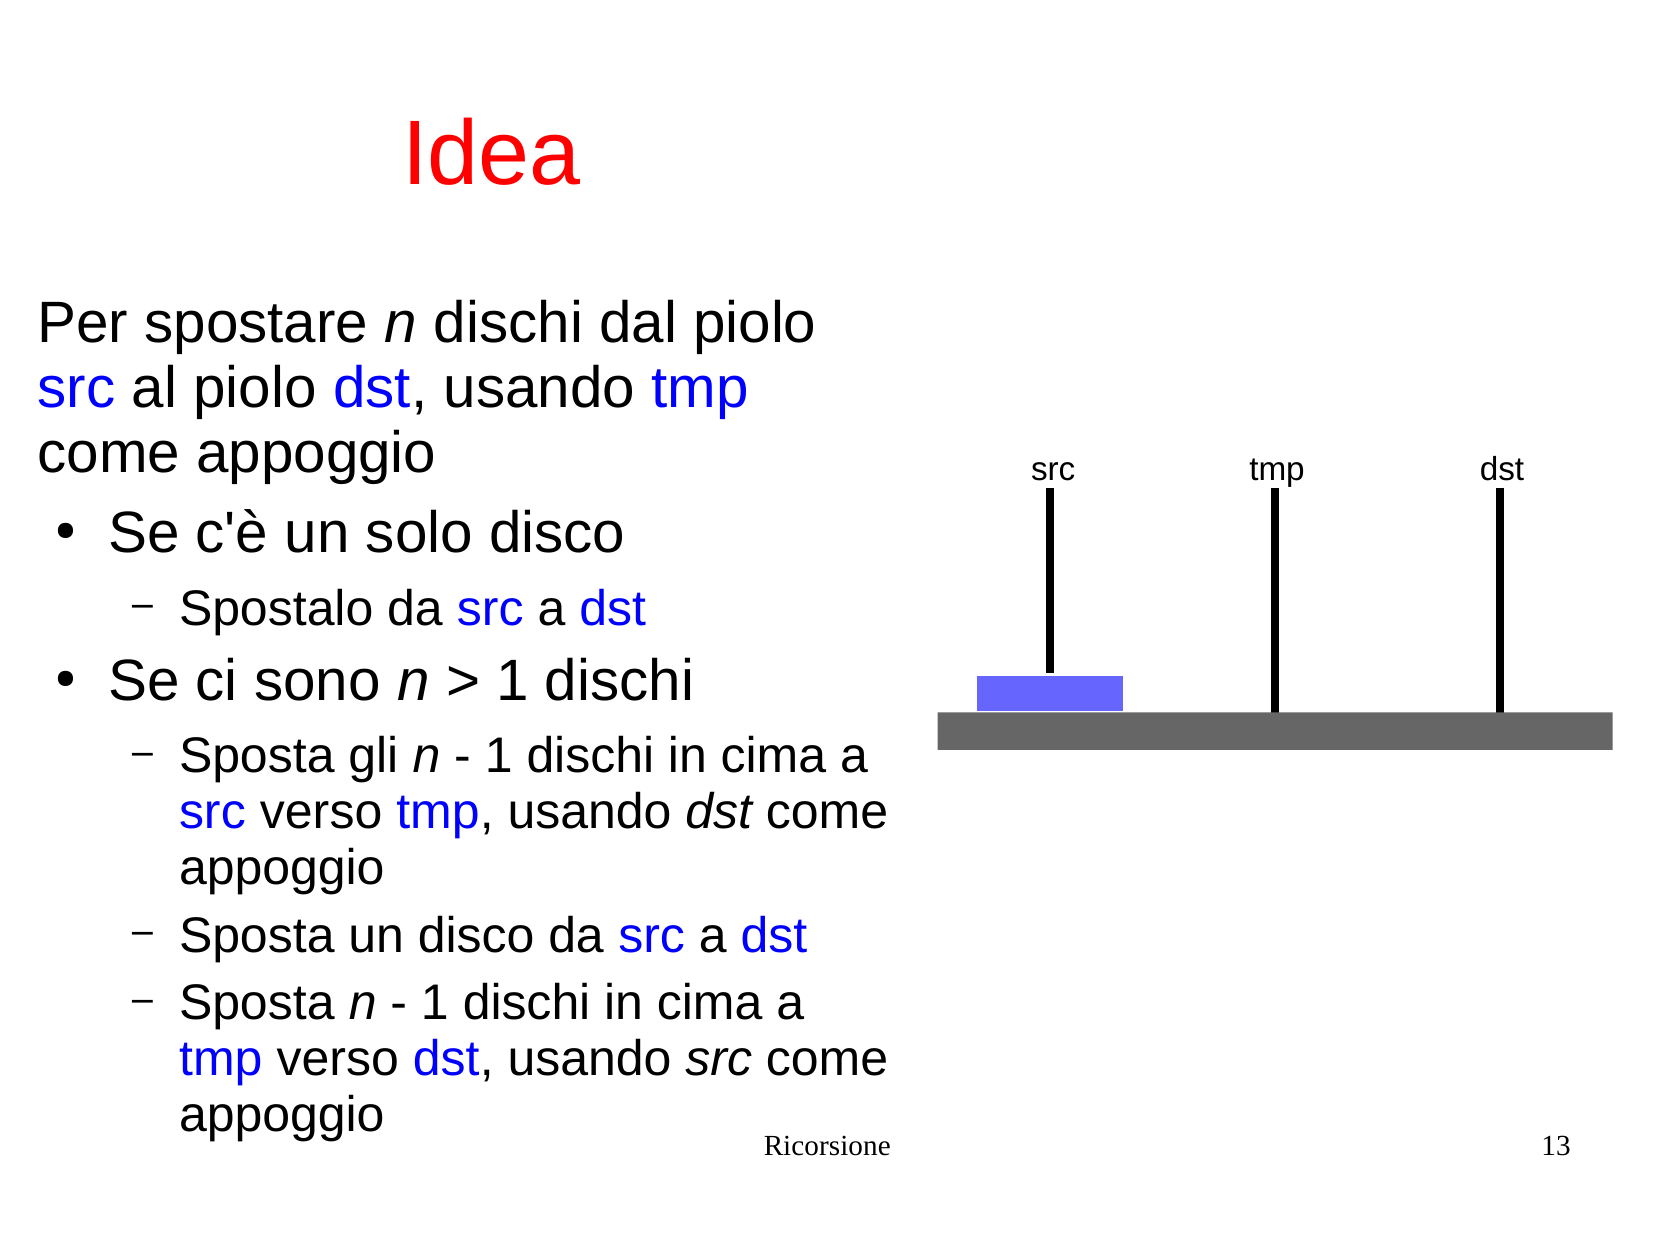

# Idea
Per spostare n dischi dal piolo src al piolo dst, usando tmp come appoggio
Se c'è un solo disco
Spostalo da src a dst
Se ci sono n > 1 dischi
Sposta gli n - 1 dischi in cima a src verso tmp, usando dst come appoggio
Sposta un disco da src a dst
Sposta n - 1 dischi in cima a tmp verso dst, usando src come appoggio
src
tmp
dst
Ricorsione
13